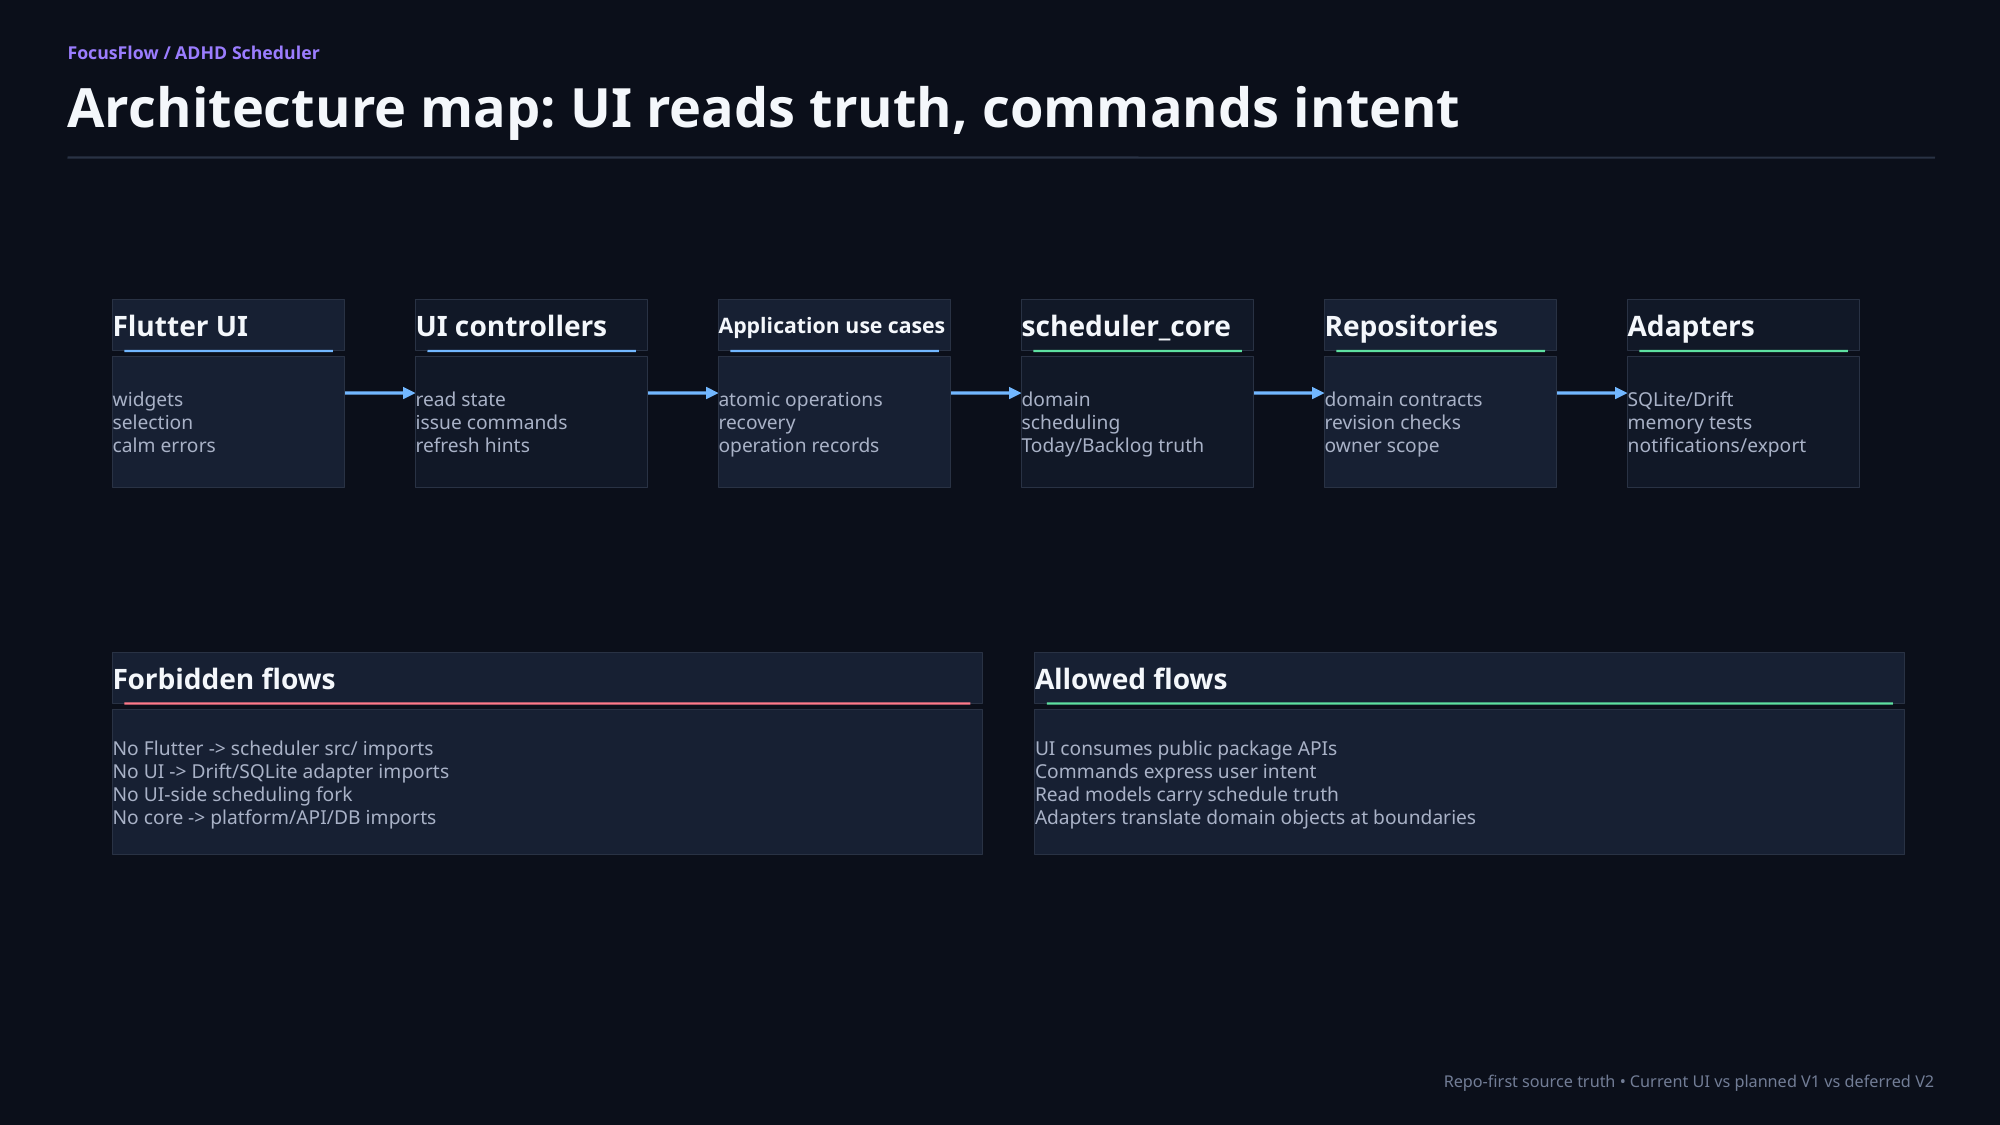

FocusFlow / ADHD Scheduler
Architecture map: UI reads truth, commands intent
Flutter UI
UI controllers
Application use cases
scheduler_core
Repositories
Adapters
widgets
selection
calm errors
read state
issue commands
refresh hints
atomic operations
recovery
operation records
domain
scheduling
Today/Backlog truth
domain contracts
revision checks
owner scope
SQLite/Drift
memory tests
notifications/export
Forbidden flows
Allowed flows
No Flutter -> scheduler src/ imports
No UI -> Drift/SQLite adapter imports
No UI-side scheduling fork
No core -> platform/API/DB imports
UI consumes public package APIs
Commands express user intent
Read models carry schedule truth
Adapters translate domain objects at boundaries
Repo-first source truth • Current UI vs planned V1 vs deferred V2